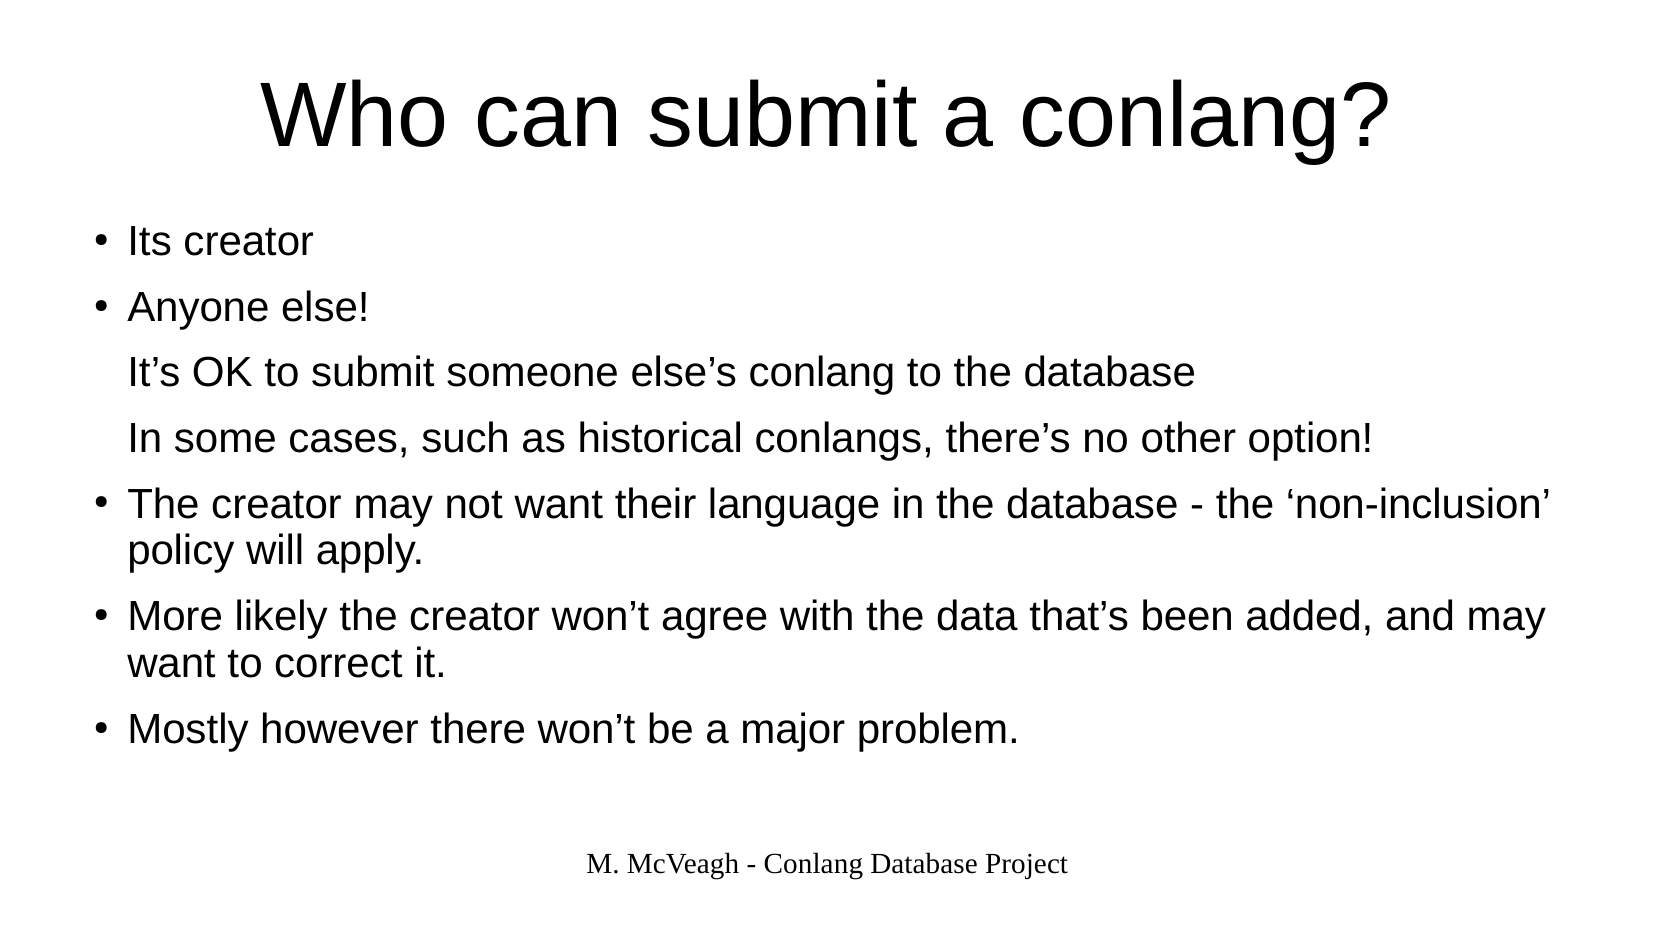

# Who can submit a conlang?
Its creator
Anyone else!
It’s OK to submit someone else’s conlang to the database
In some cases, such as historical conlangs, there’s no other option!
The creator may not want their language in the database - the ‘non-inclusion’ policy will apply.
More likely the creator won’t agree with the data that’s been added, and may want to correct it.
Mostly however there won’t be a major problem.
M. McVeagh - Conlang Database Project